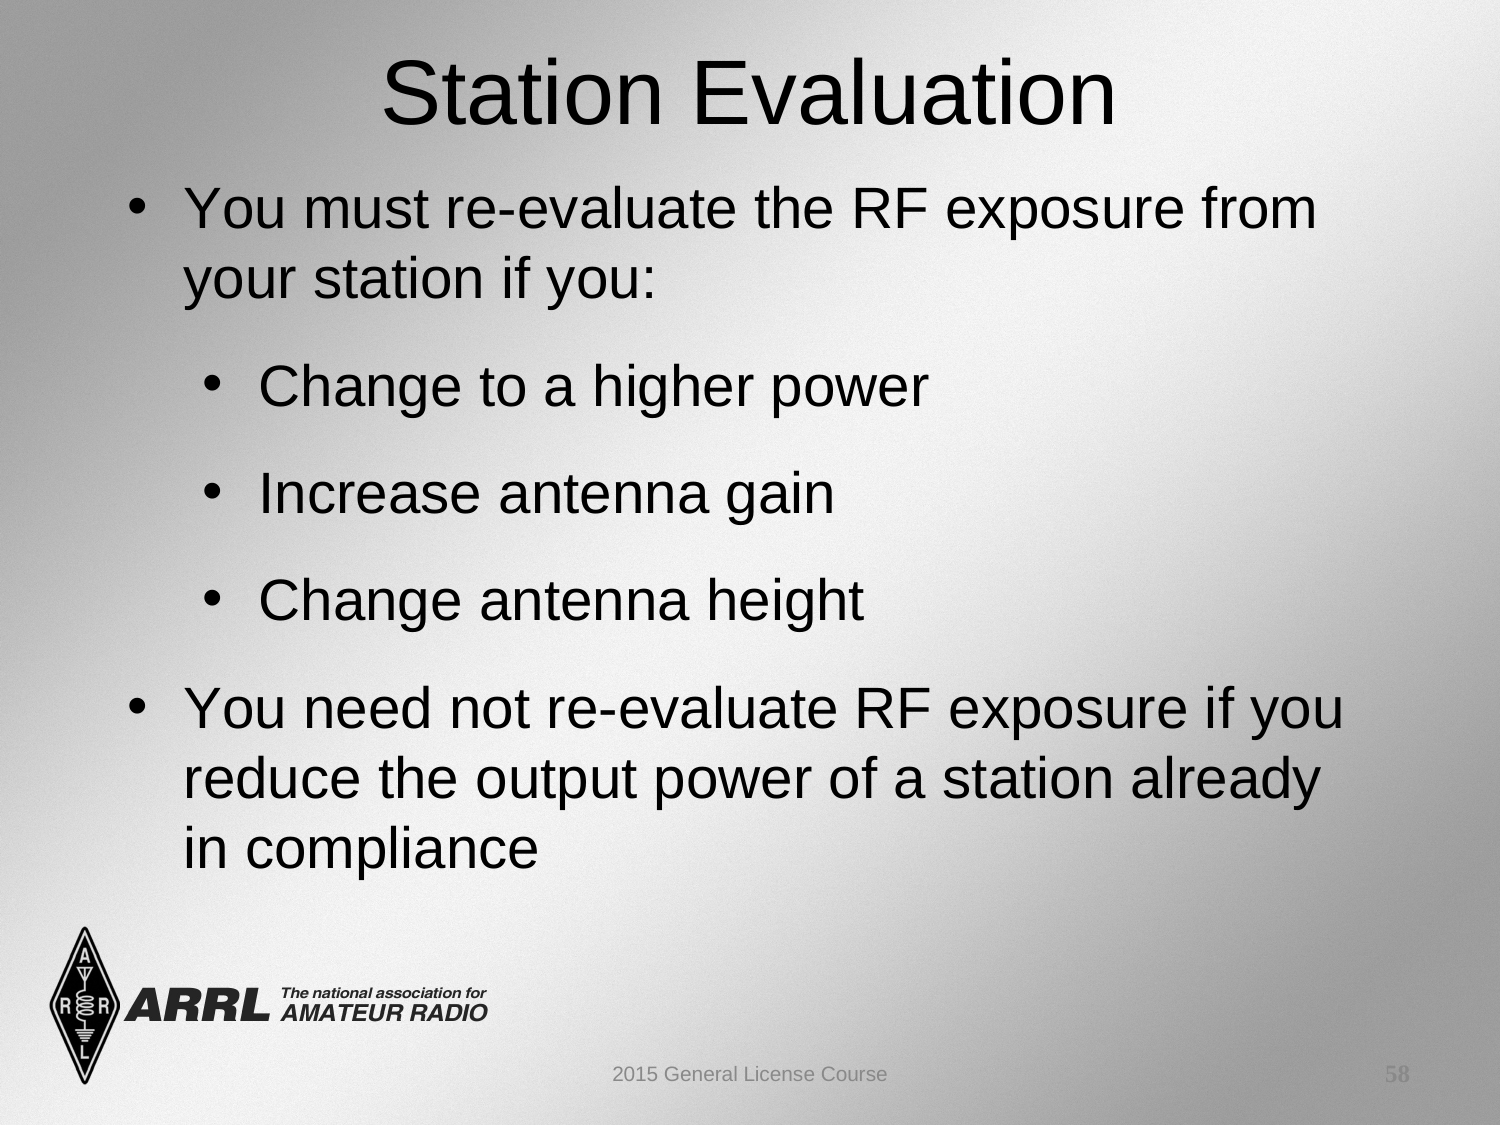

Station Evaluation
You must re-evaluate the RF exposure from your station if you:
Change to a higher power
Increase antenna gain
Change antenna height
You need not re-evaluate RF exposure if you reduce the output power of a station already in compliance
2015 General License Course